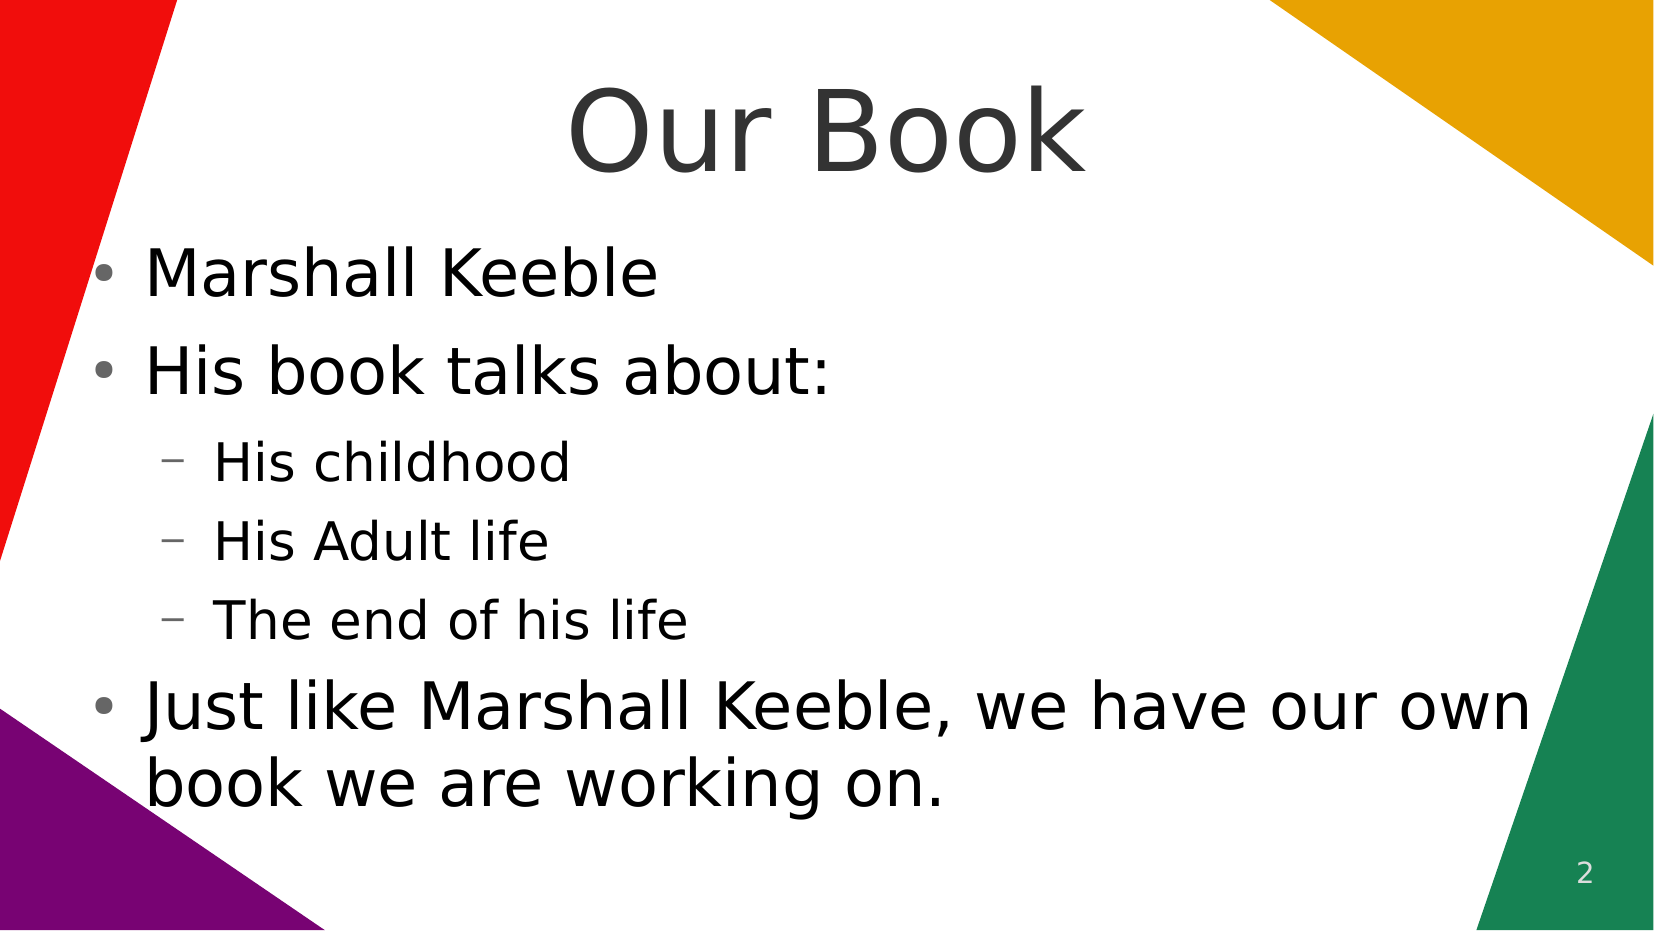

# Our Book
Marshall Keeble
His book talks about:
His childhood
His Adult life
The end of his life
Just like Marshall Keeble, we have our own book we are working on.
2